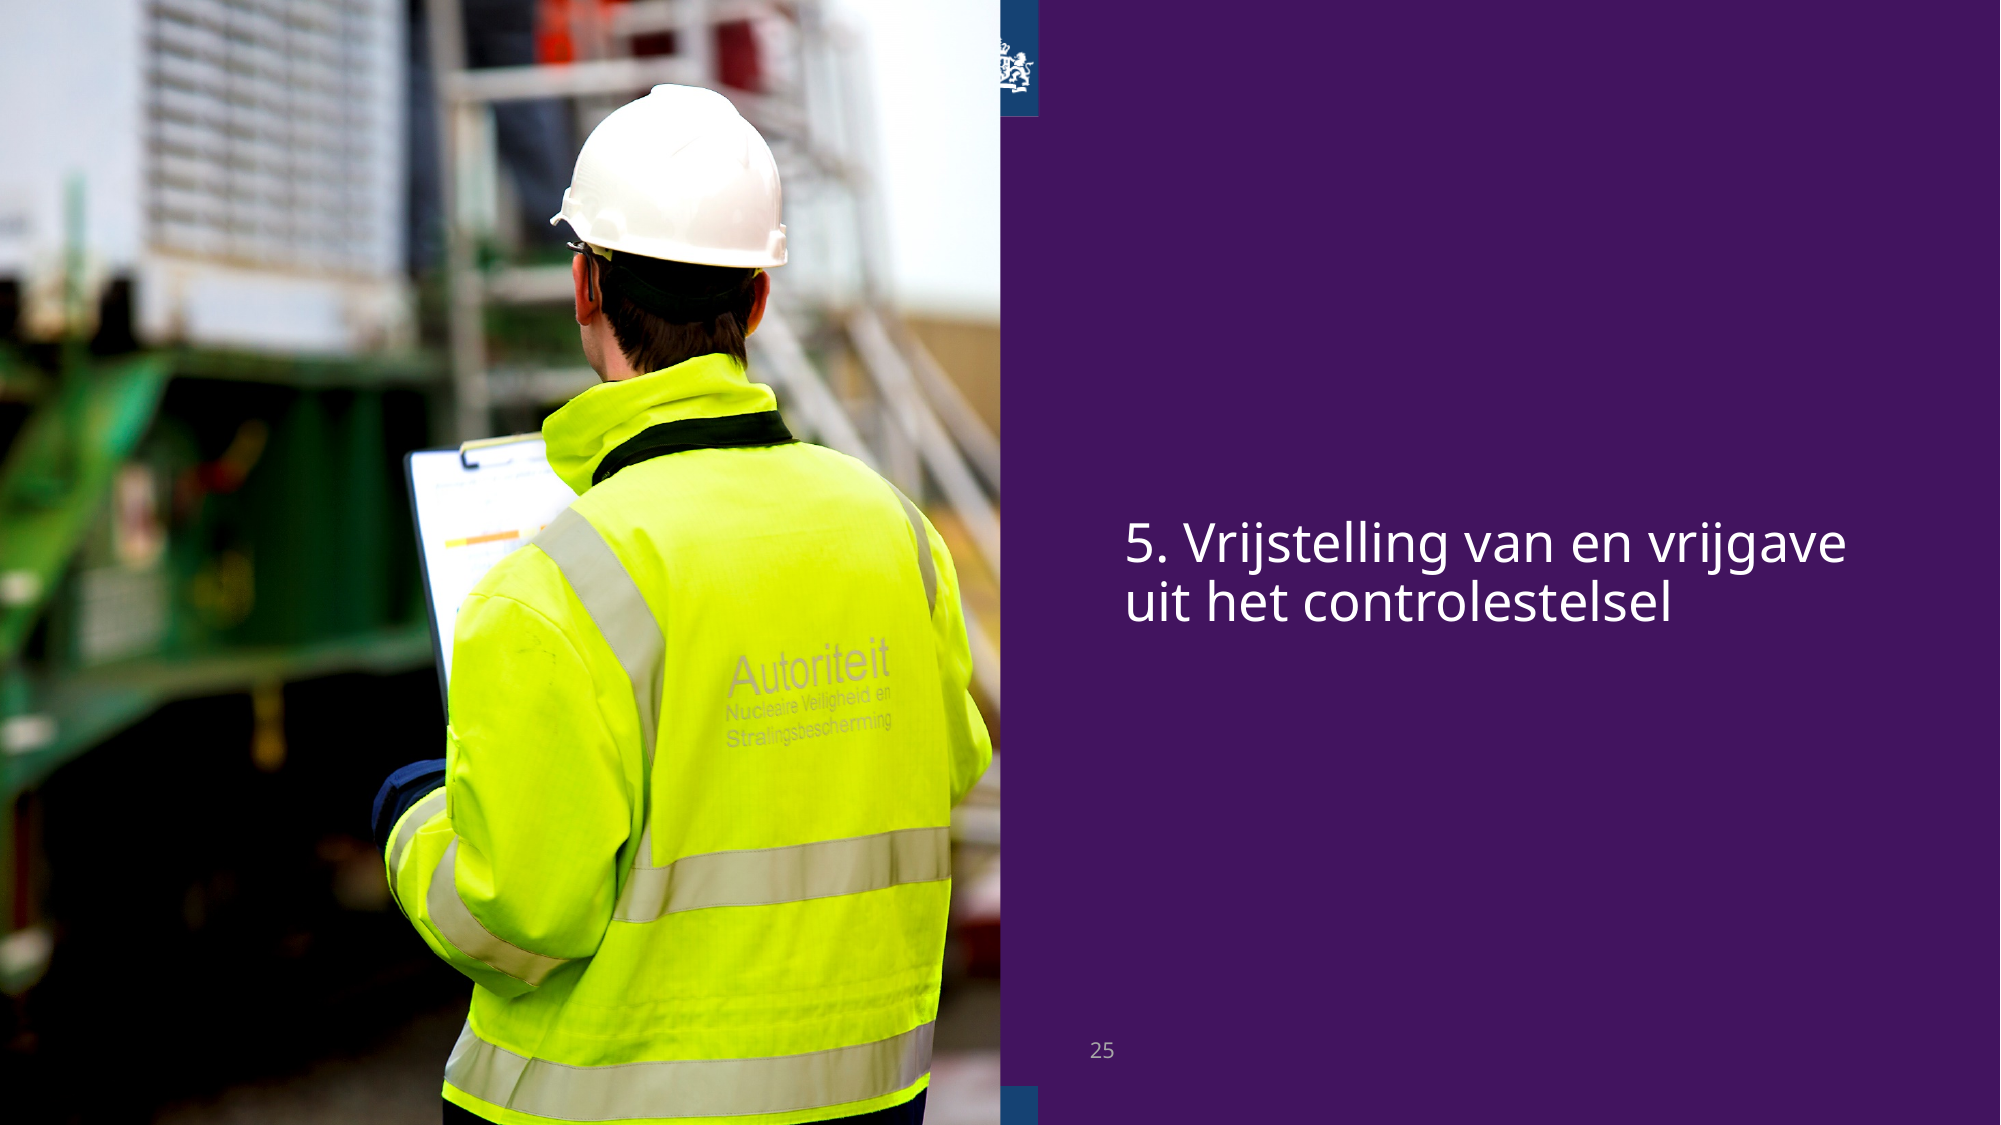

# 5. Vrijstelling van en vrijgave uit het controlestelsel